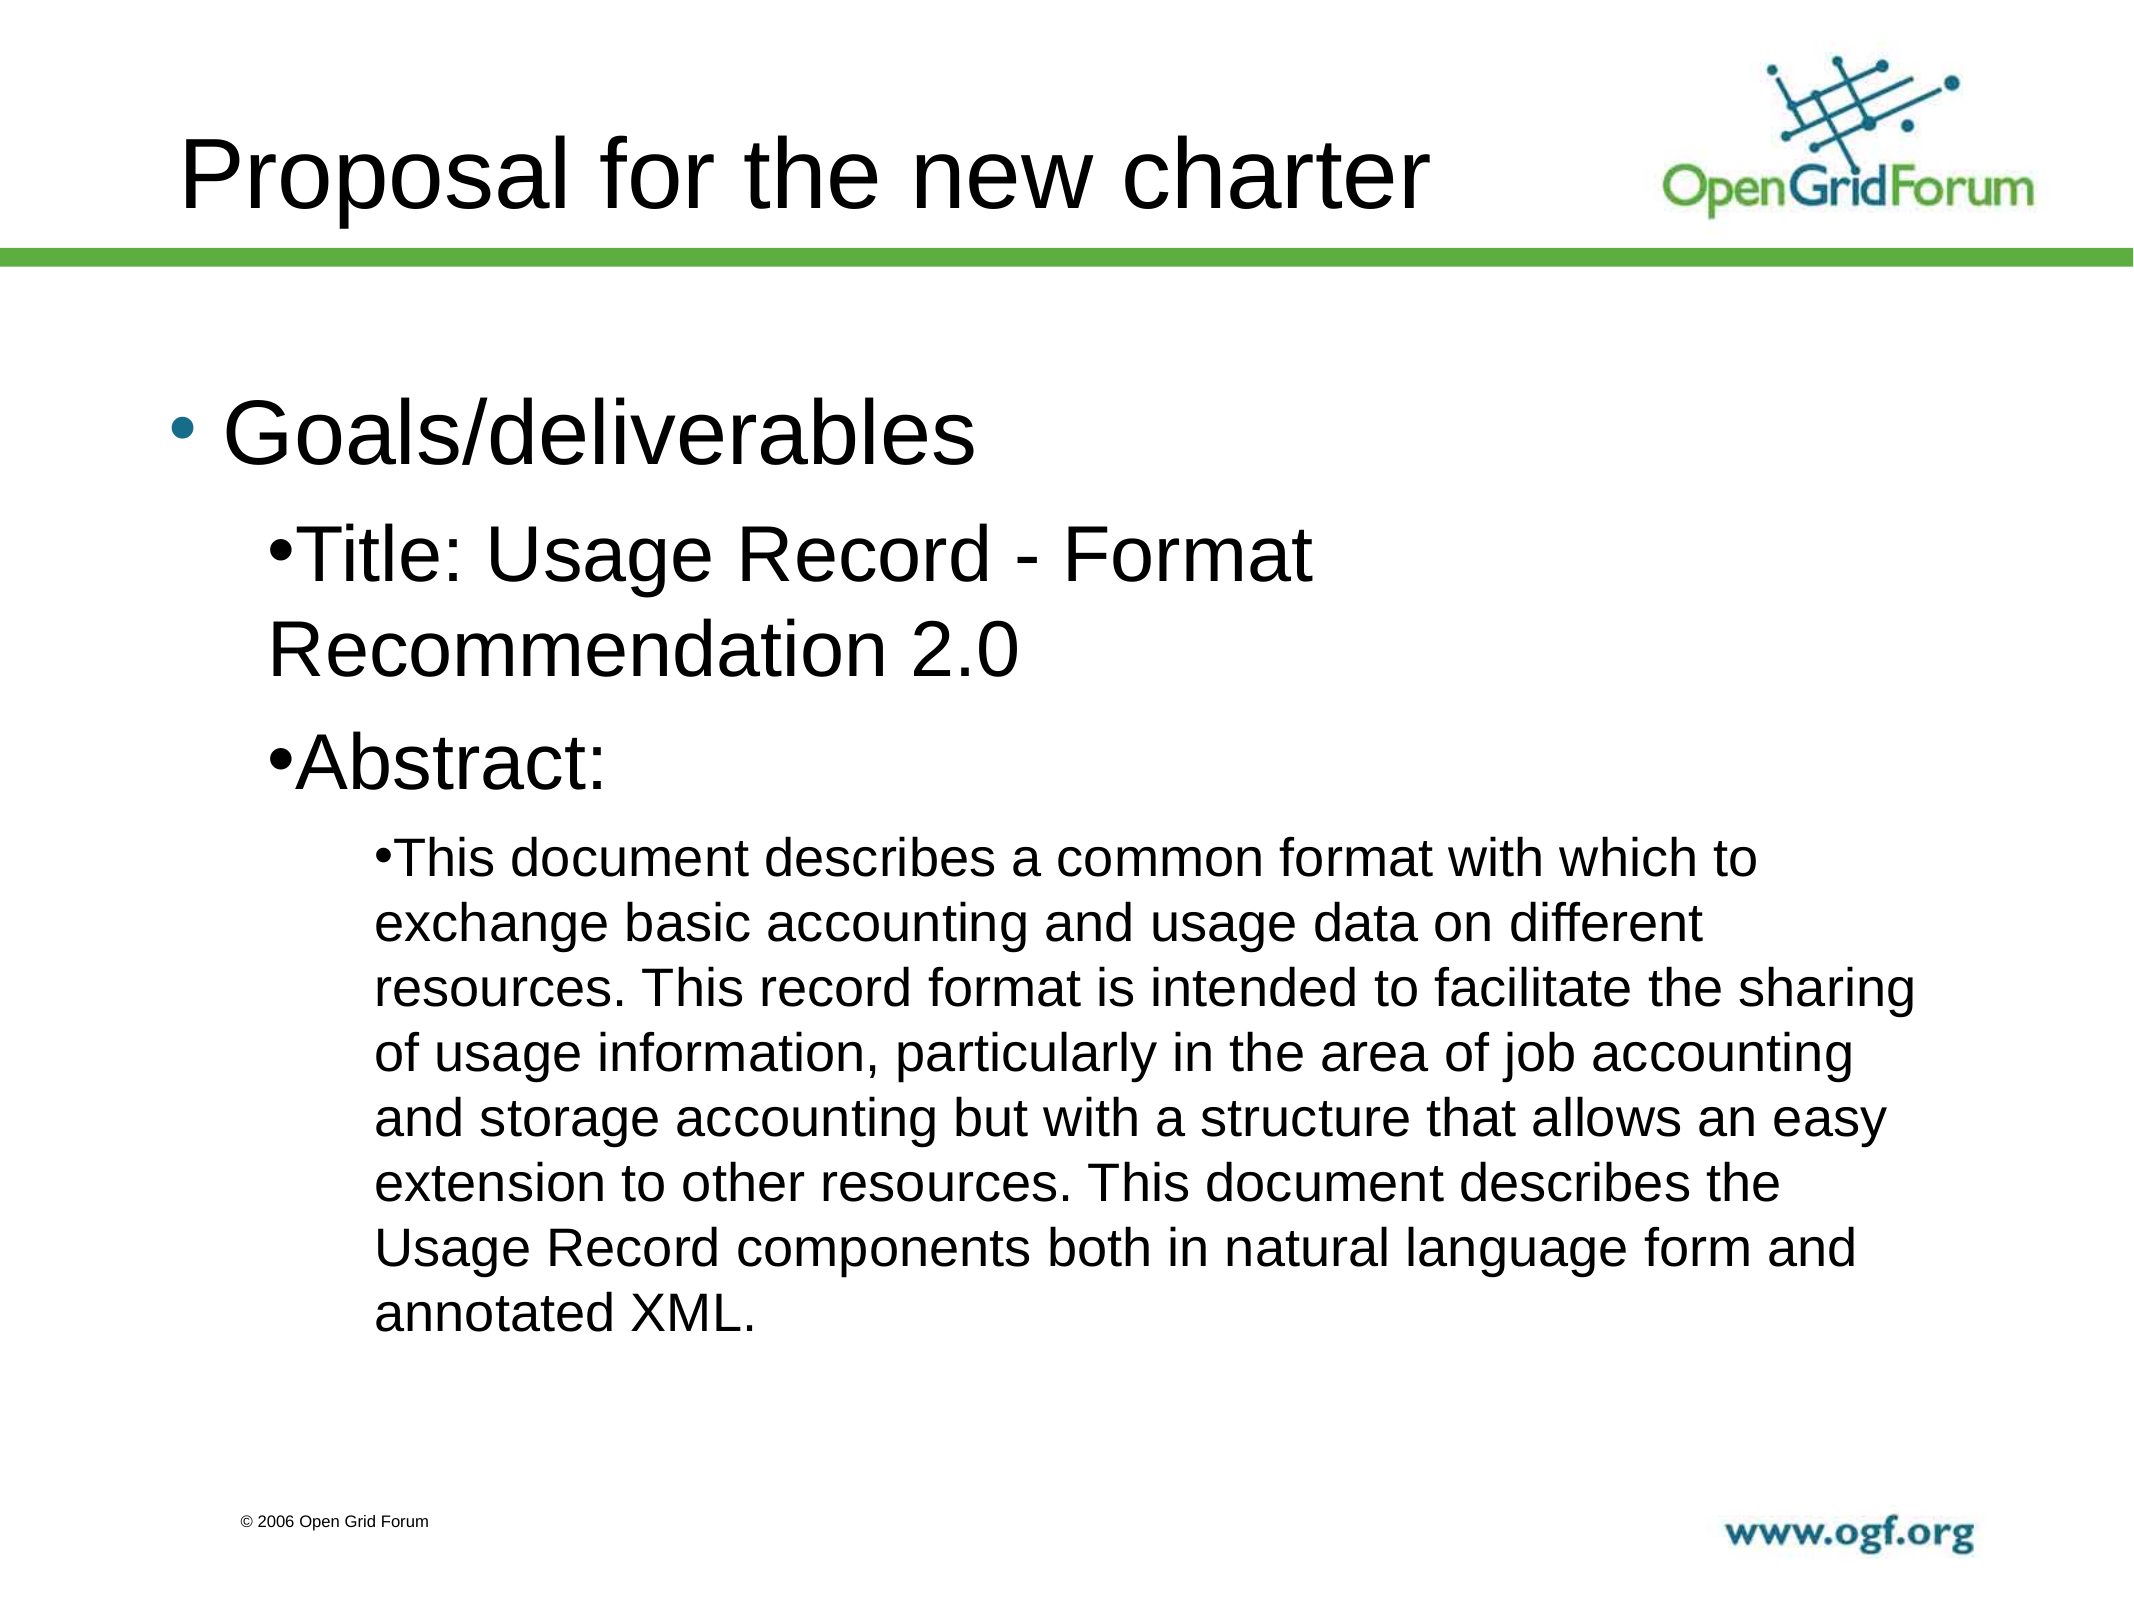

# Proposal for the new charter
Goals/deliverables
Title: Usage Record - Format Recommendation 2.0
Abstract:
This document describes a common format with which to exchange basic accounting and usage data on different resources. This record format is intended to facilitate the sharing of usage information, particularly in the area of job accounting and storage accounting but with a structure that allows an easy extension to other resources. This document describes the Usage Record components both in natural language form and annotated XML.
© 2006 Open Grid Forum